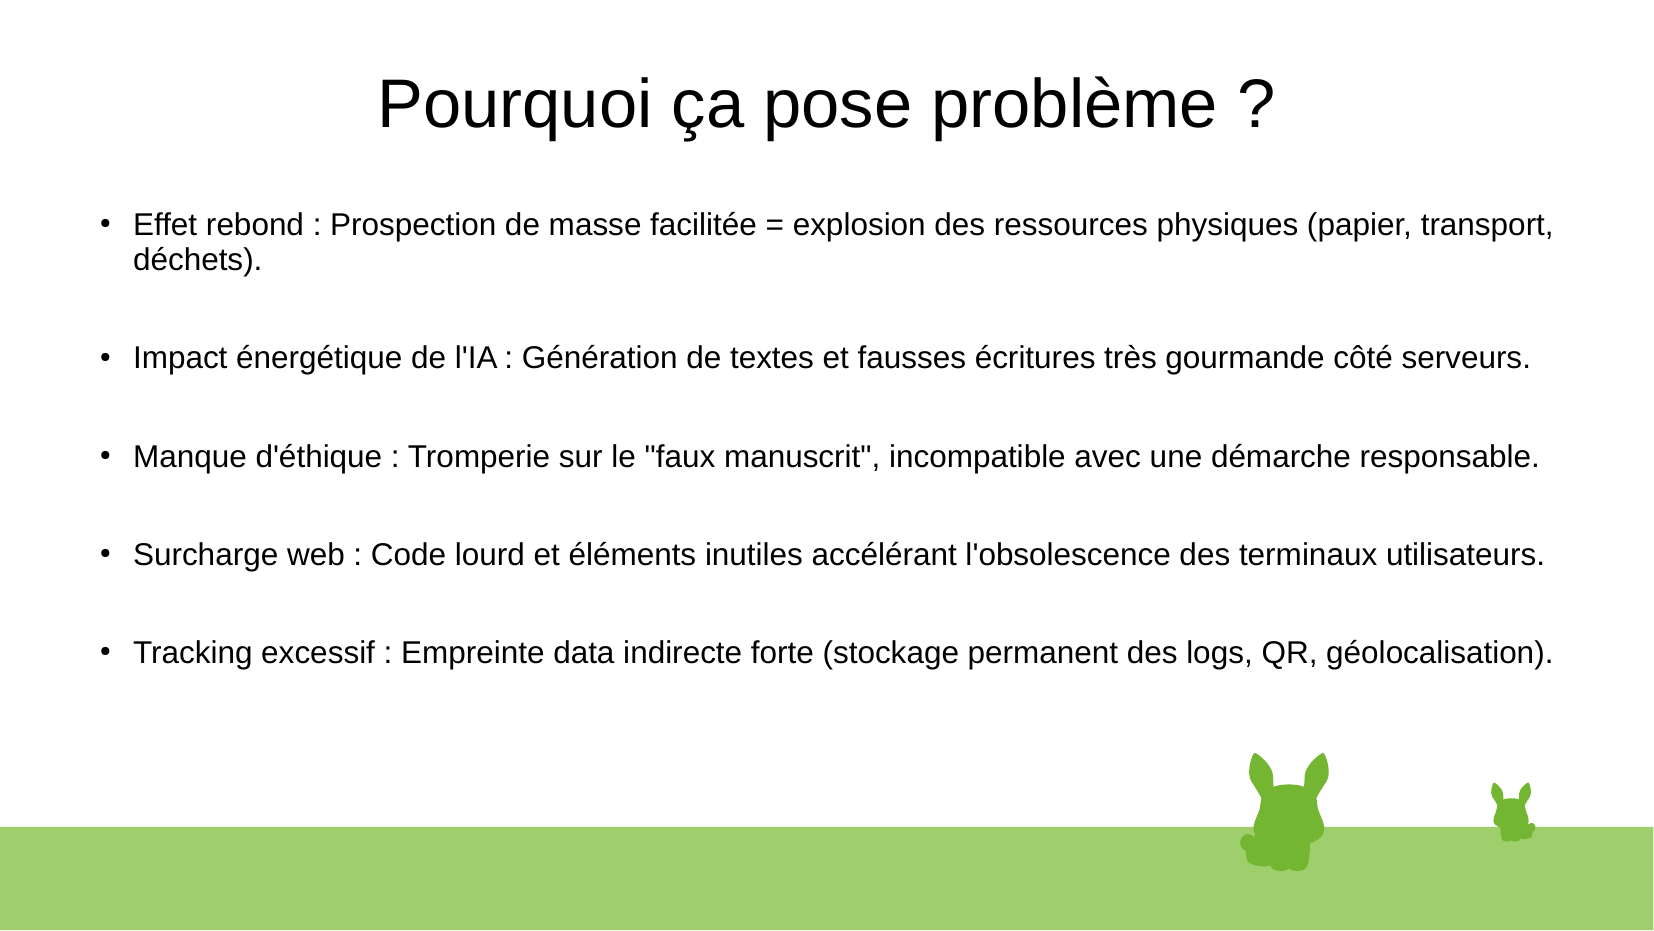

# Pourquoi ça pose problème ?
Effet rebond : Prospection de masse facilitée = explosion des ressources physiques (papier, transport, déchets).
Impact énergétique de l'IA : Génération de textes et fausses écritures très gourmande côté serveurs.
Manque d'éthique : Tromperie sur le "faux manuscrit", incompatible avec une démarche responsable.
Surcharge web : Code lourd et éléments inutiles accélérant l'obsolescence des terminaux utilisateurs.
Tracking excessif : Empreinte data indirecte forte (stockage permanent des logs, QR, géolocalisation).